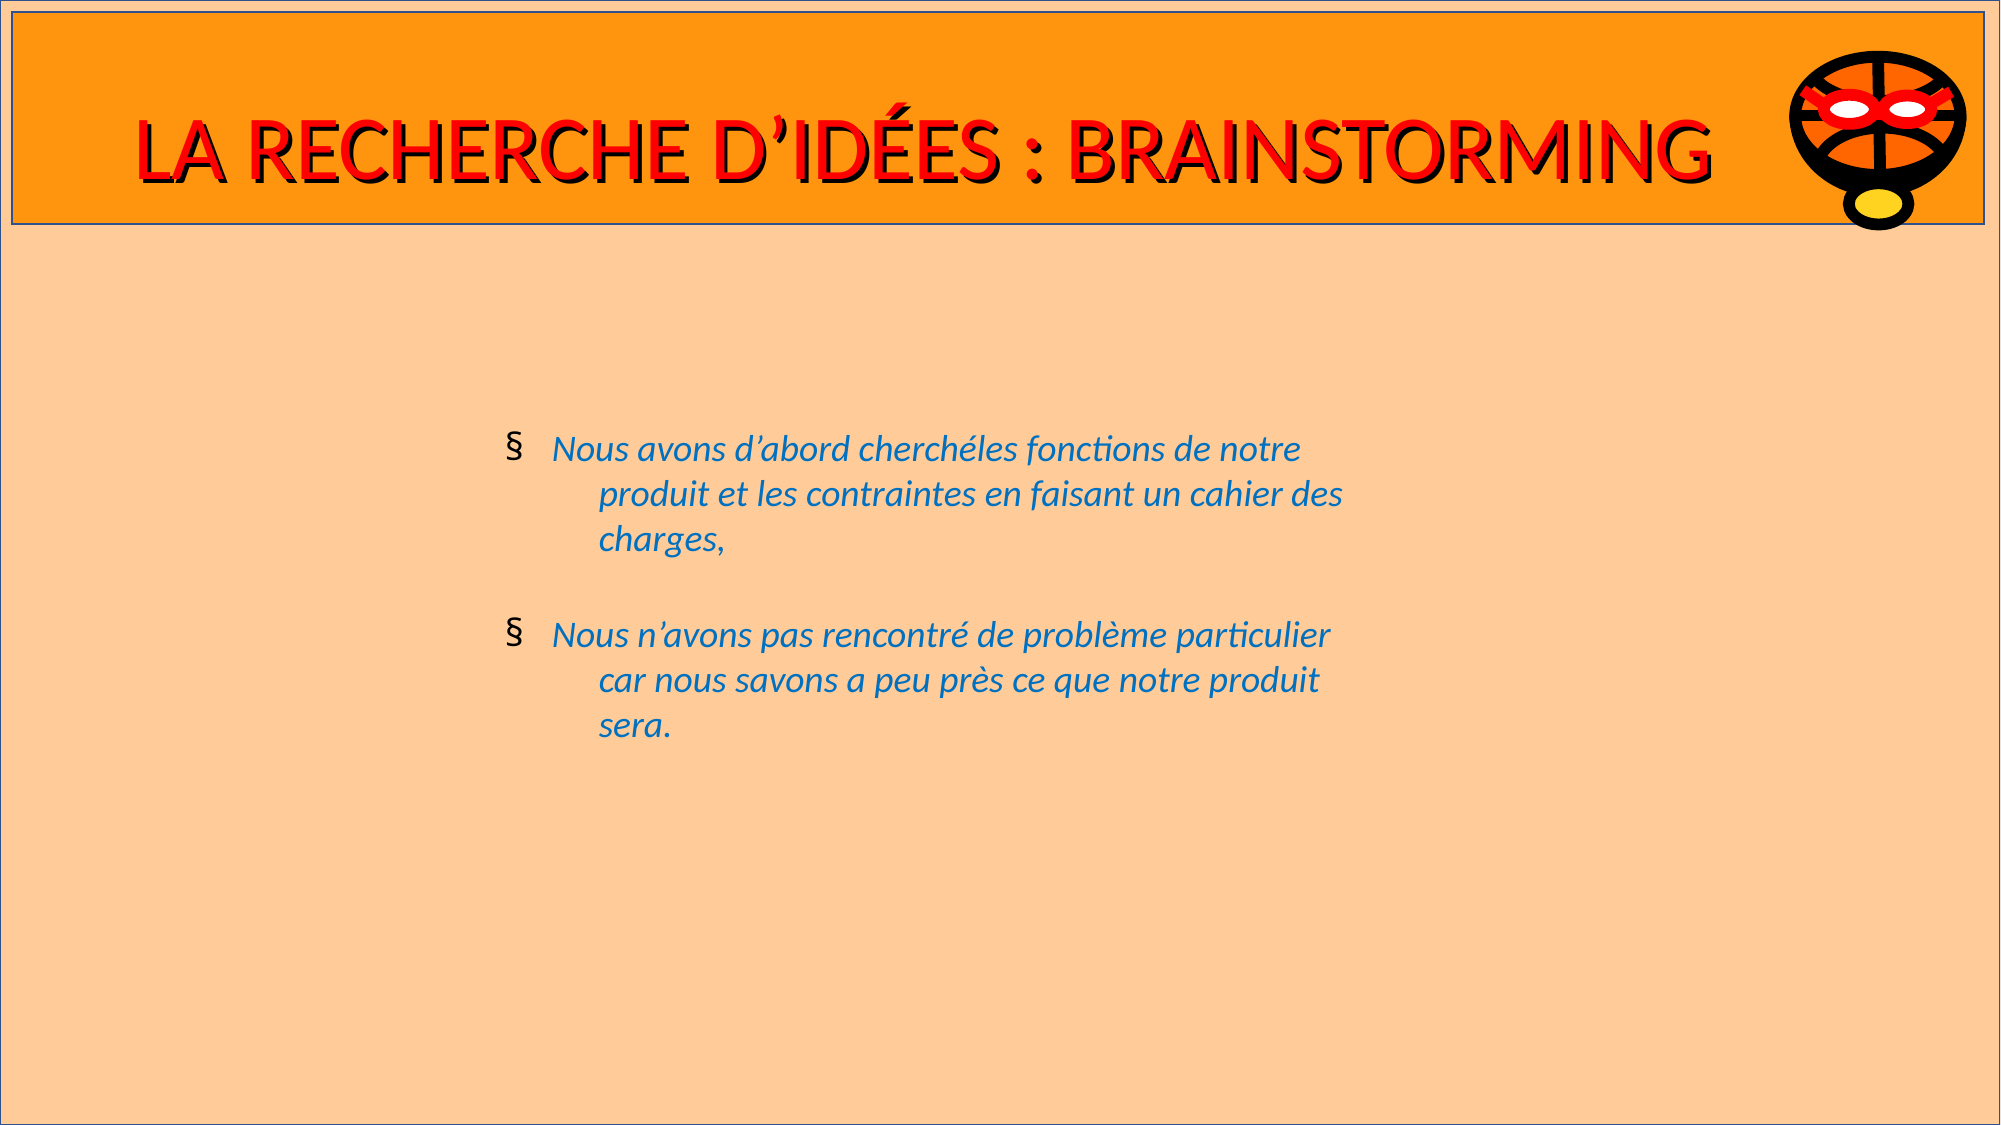

LA RECHERCHE D’IDÉES : BRAINSTORMING
Nous avons d’abord cherchéles fonctions de notre produit et les contraintes en faisant un cahier des charges,
Nous n’avons pas rencontré de problème particulier car nous savons a peu près ce que notre produit sera.